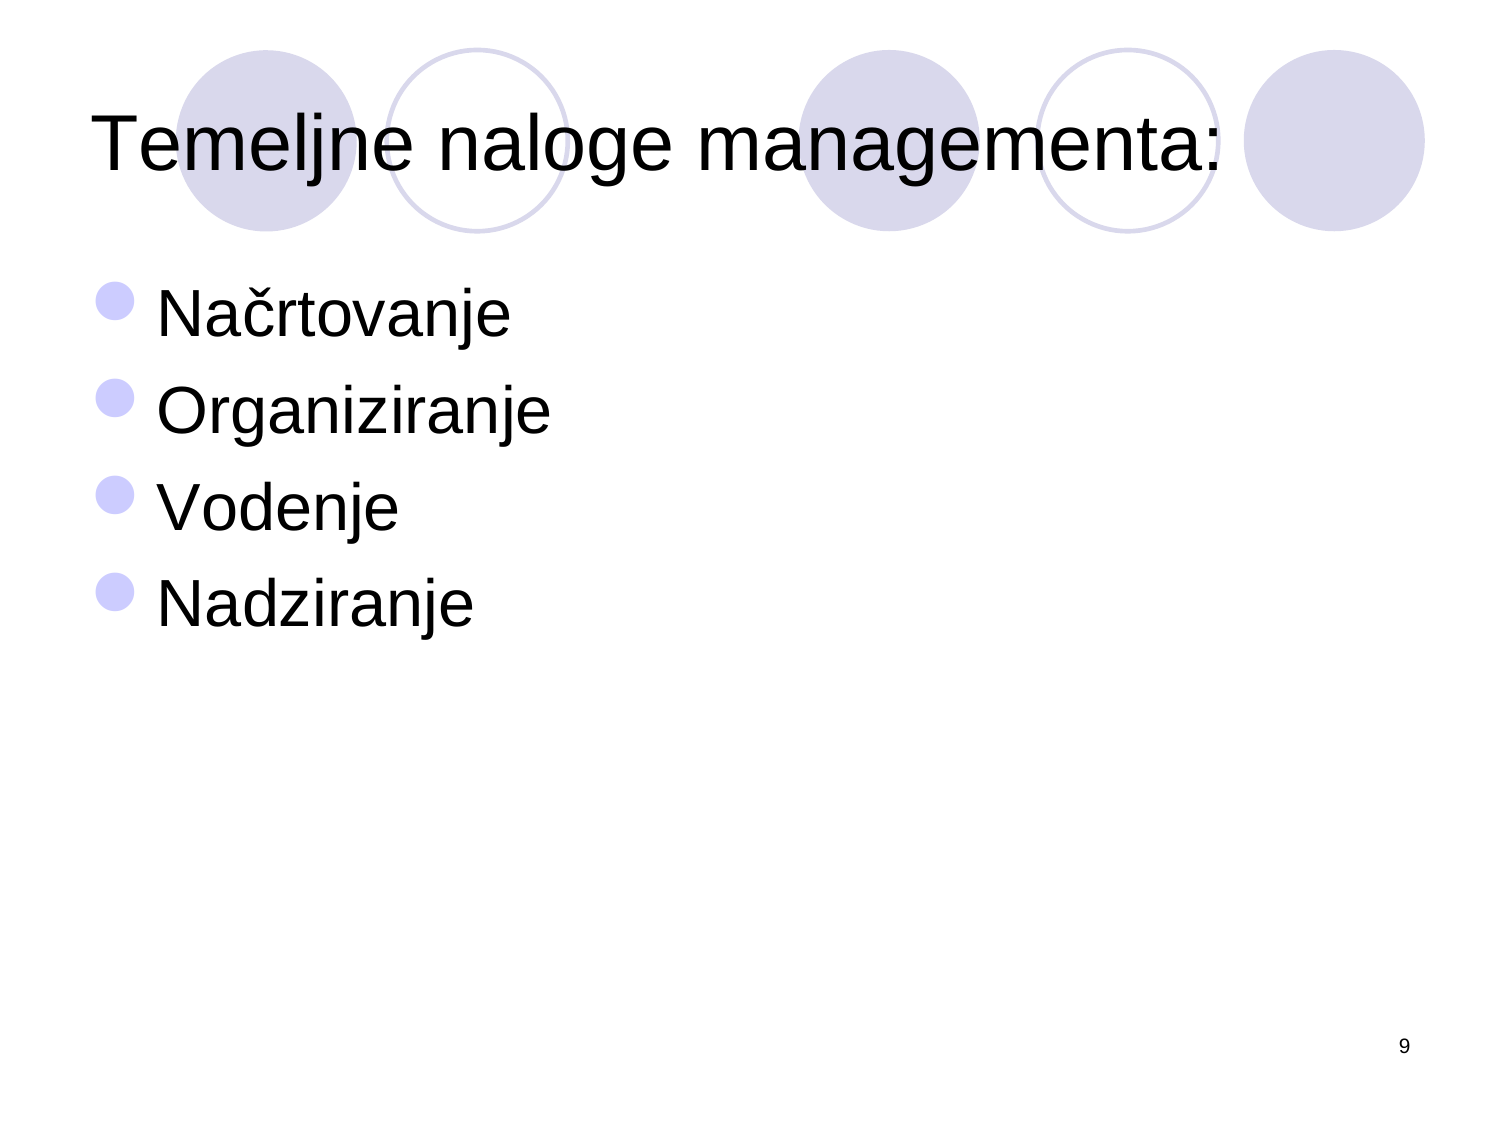

# Temeljne naloge managementa:
Načrtovanje
Organiziranje
Vodenje
Nadziranje